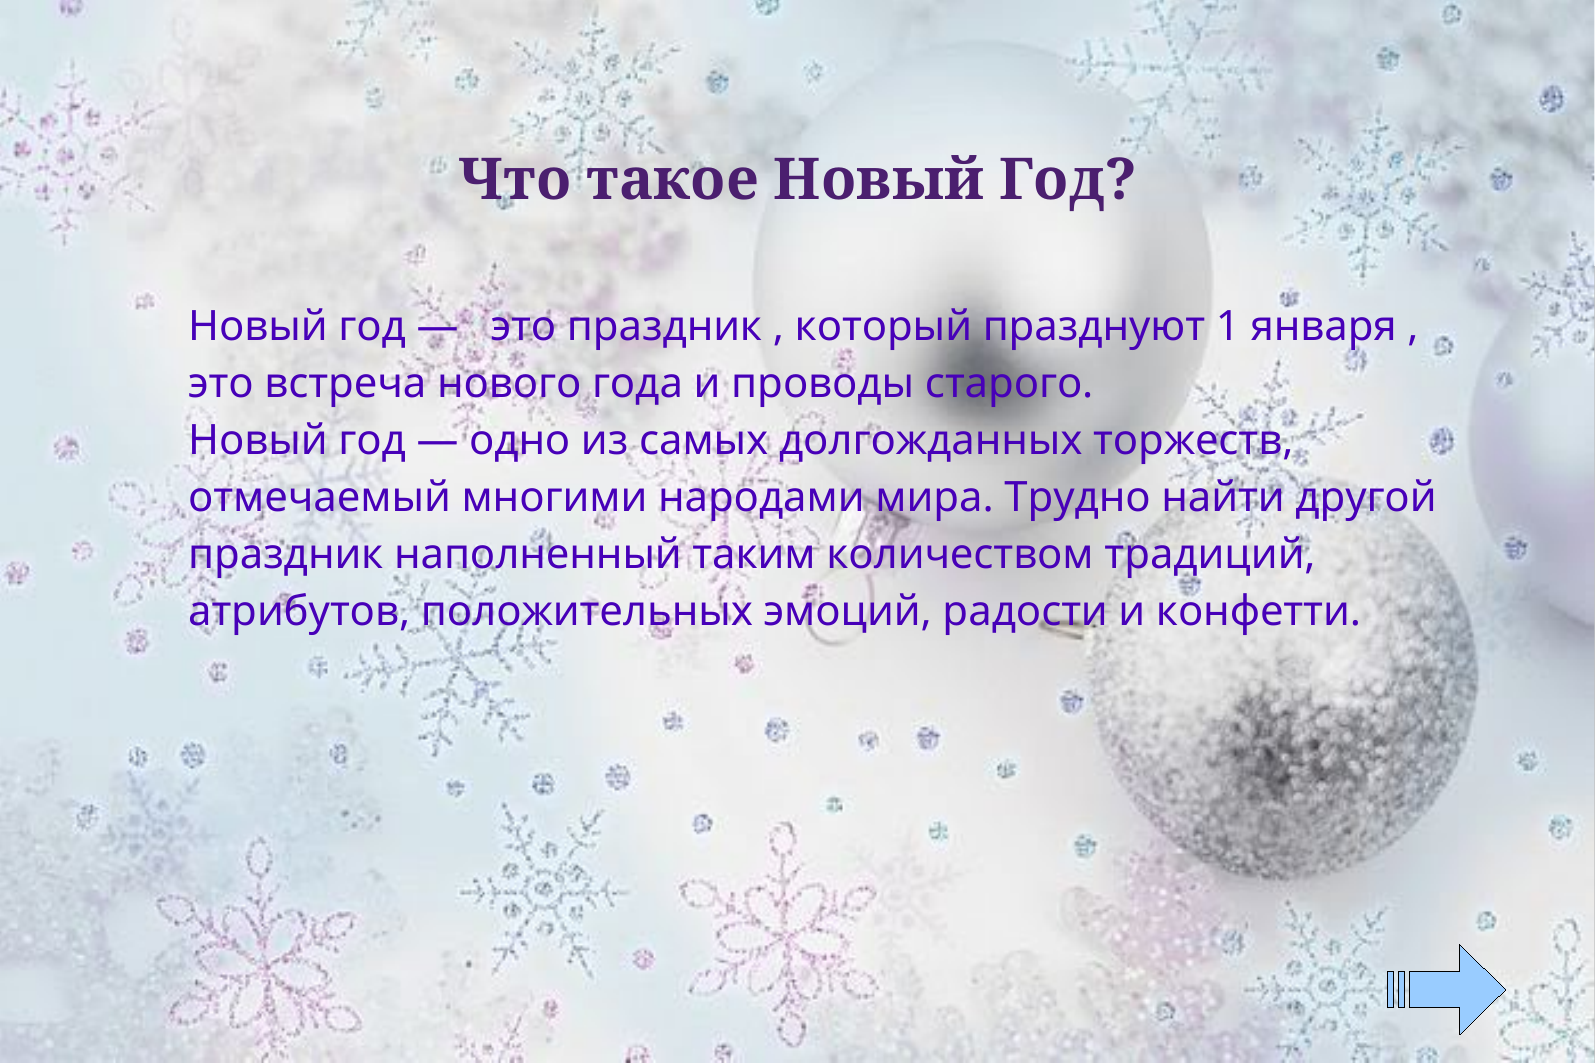

# Что такое Новый Год?
Новый год — это праздник , который празднуют 1 января , это встреча нового года и проводы старого.
Новый год — одно из самых долгожданных торжеств, отмечаемый многими народами мира. Трудно найти другой праздник наполненный таким количеством традиций, атрибутов, положительных эмоций, радости и конфетти.